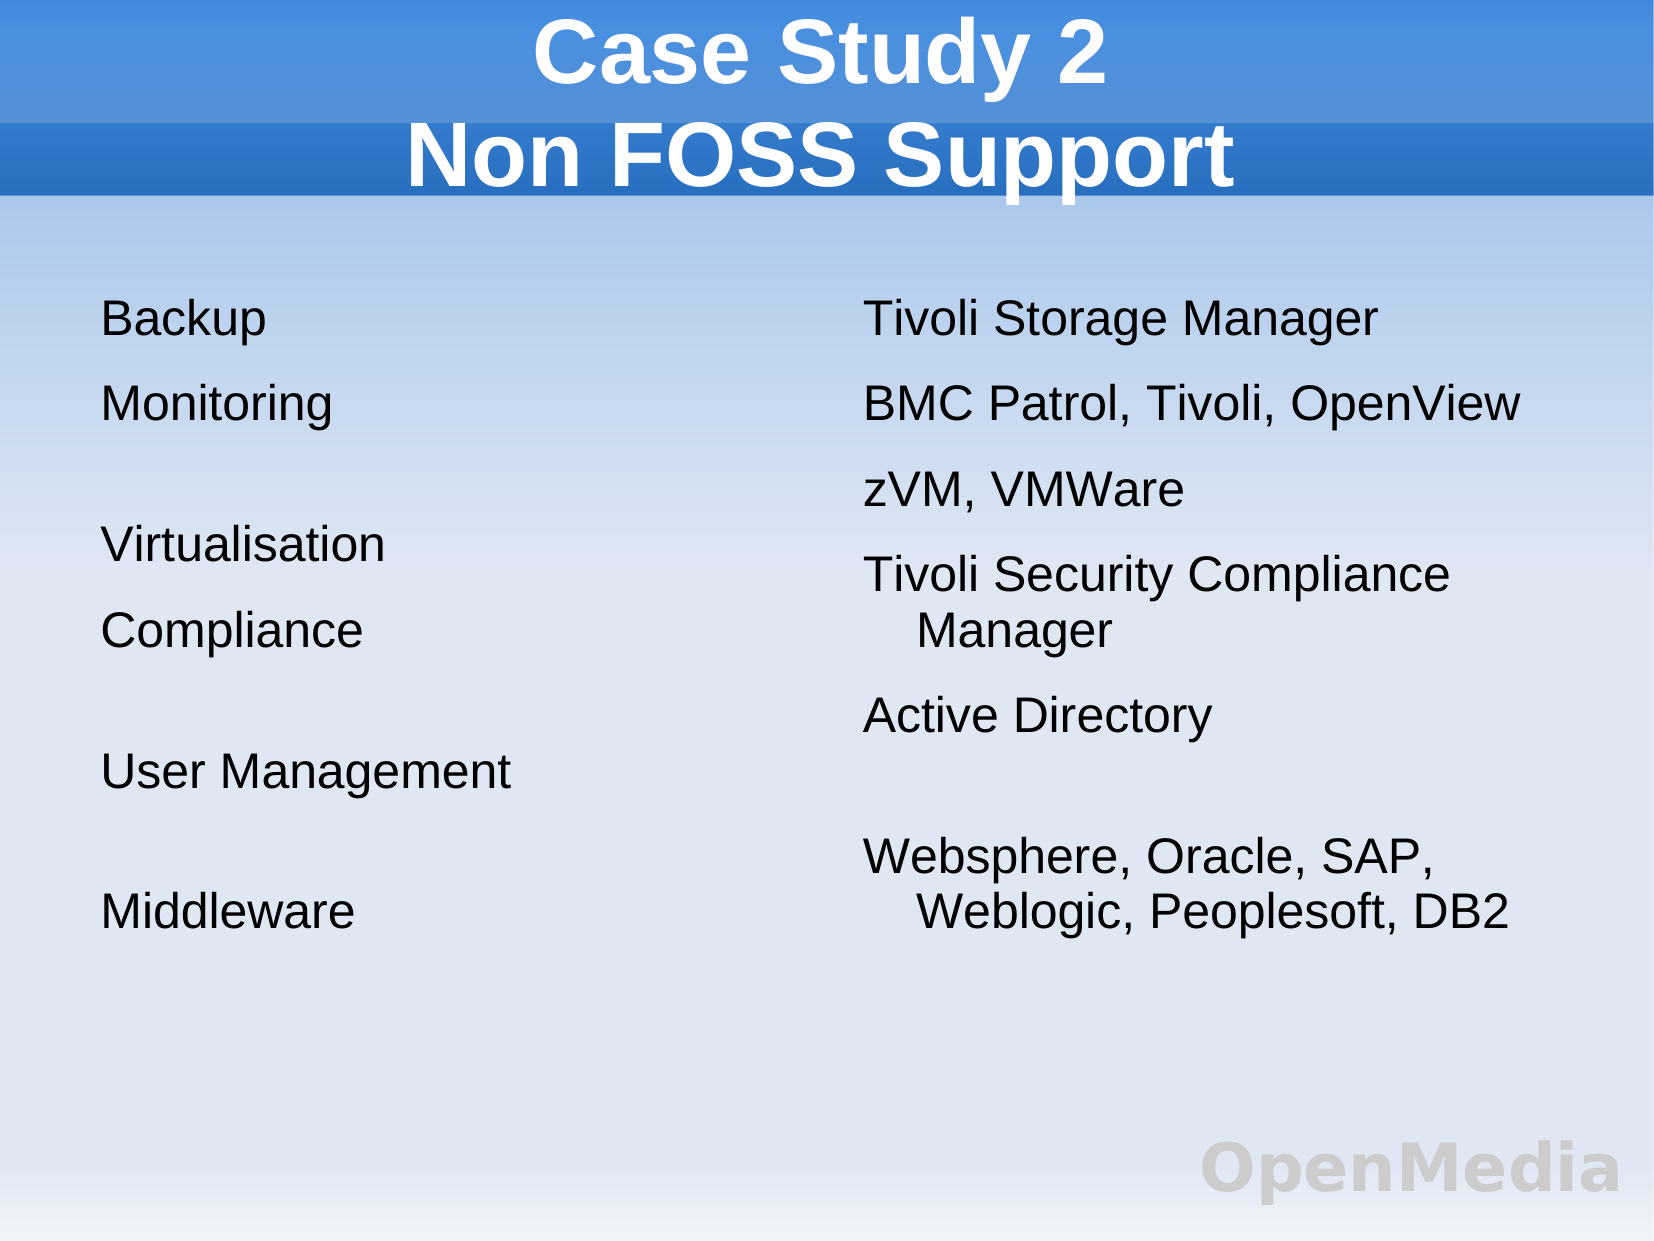

# Case Study 2 Non FOSS Support
Backup
Monitoring
Virtualisation
Compliance
User Management
Middleware
Tivoli Storage Manager
BMC Patrol, Tivoli, OpenView
zVM, VMWare
Tivoli Security Compliance Manager
Active Directory
Websphere, Oracle, SAP, Weblogic, Peoplesoft, DB2
35